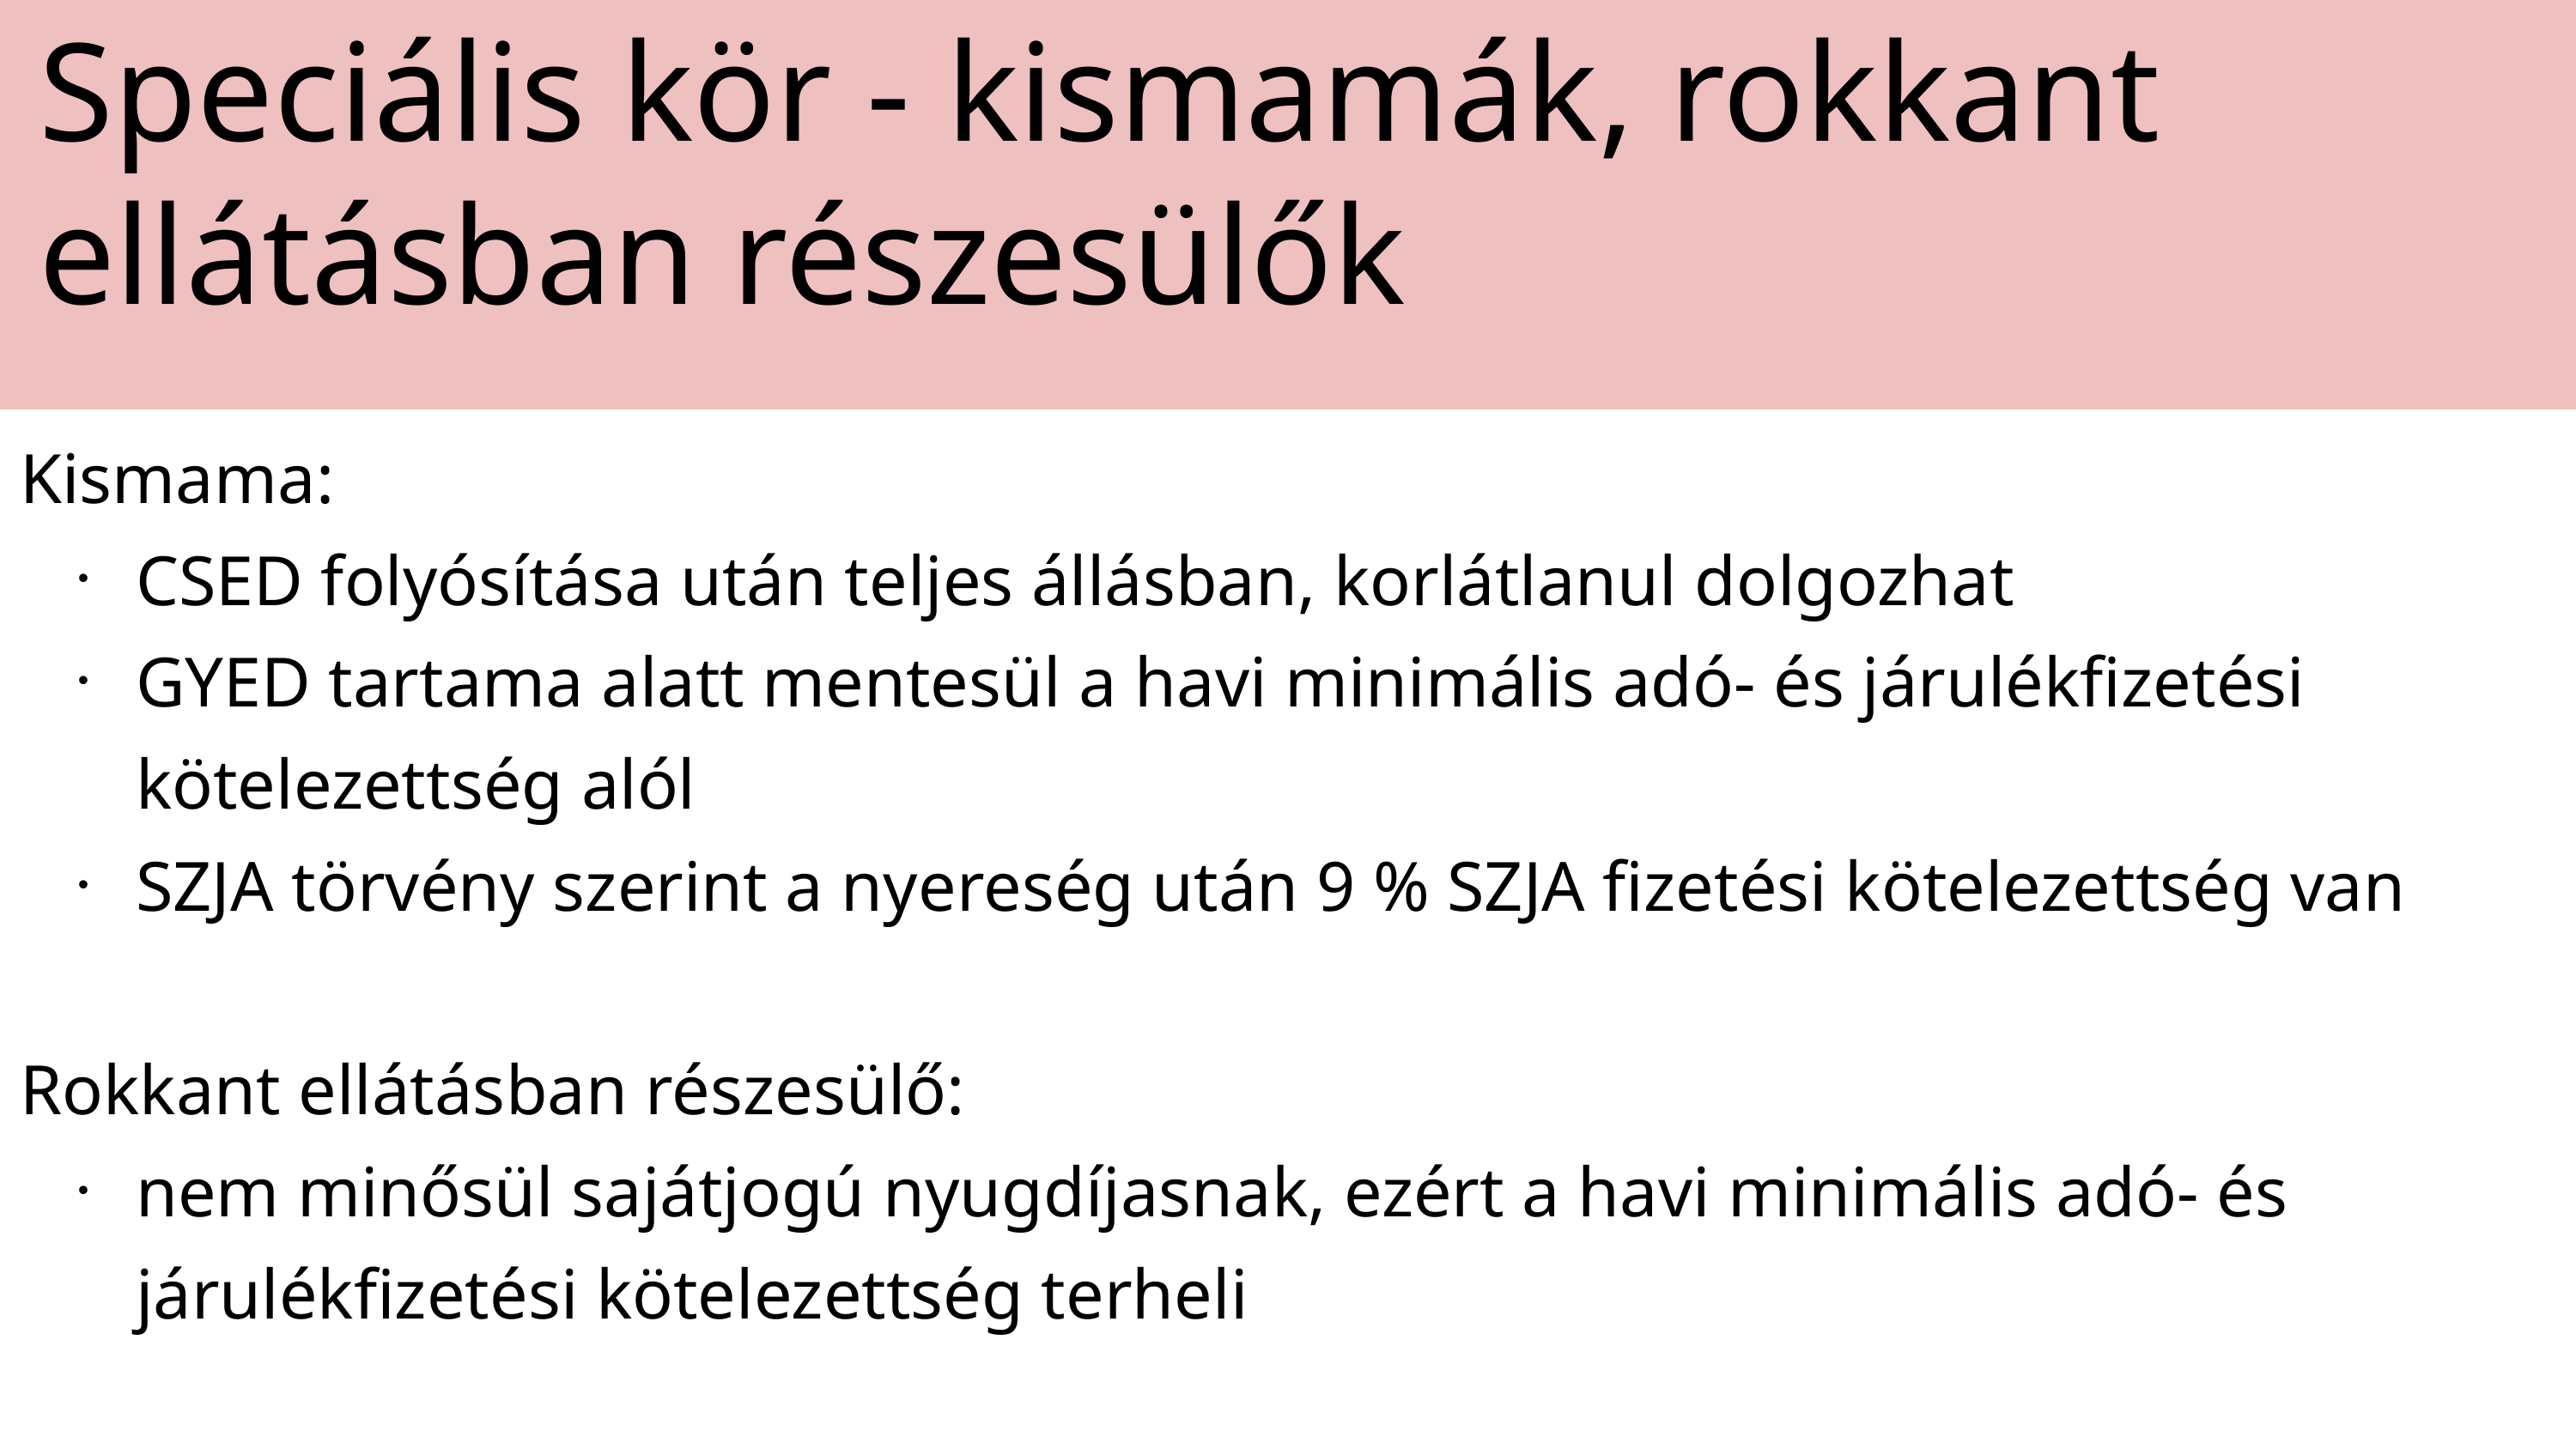

Speciális kör - kismamák, rokkant ellátásban részesülők
Kismama:
CSED folyósítása után teljes állásban, korlátlanul dolgozhat
GYED tartama alatt mentesül a havi minimális adó- és járulékfizetési kötelezettség alól
SZJA törvény szerint a nyereség után 9 % SZJA fizetési kötelezettség van
Rokkant ellátásban részesülő:
nem minősül sajátjogú nyugdíjasnak, ezért a havi minimális adó- és járulékfizetési kötelezettség terheli